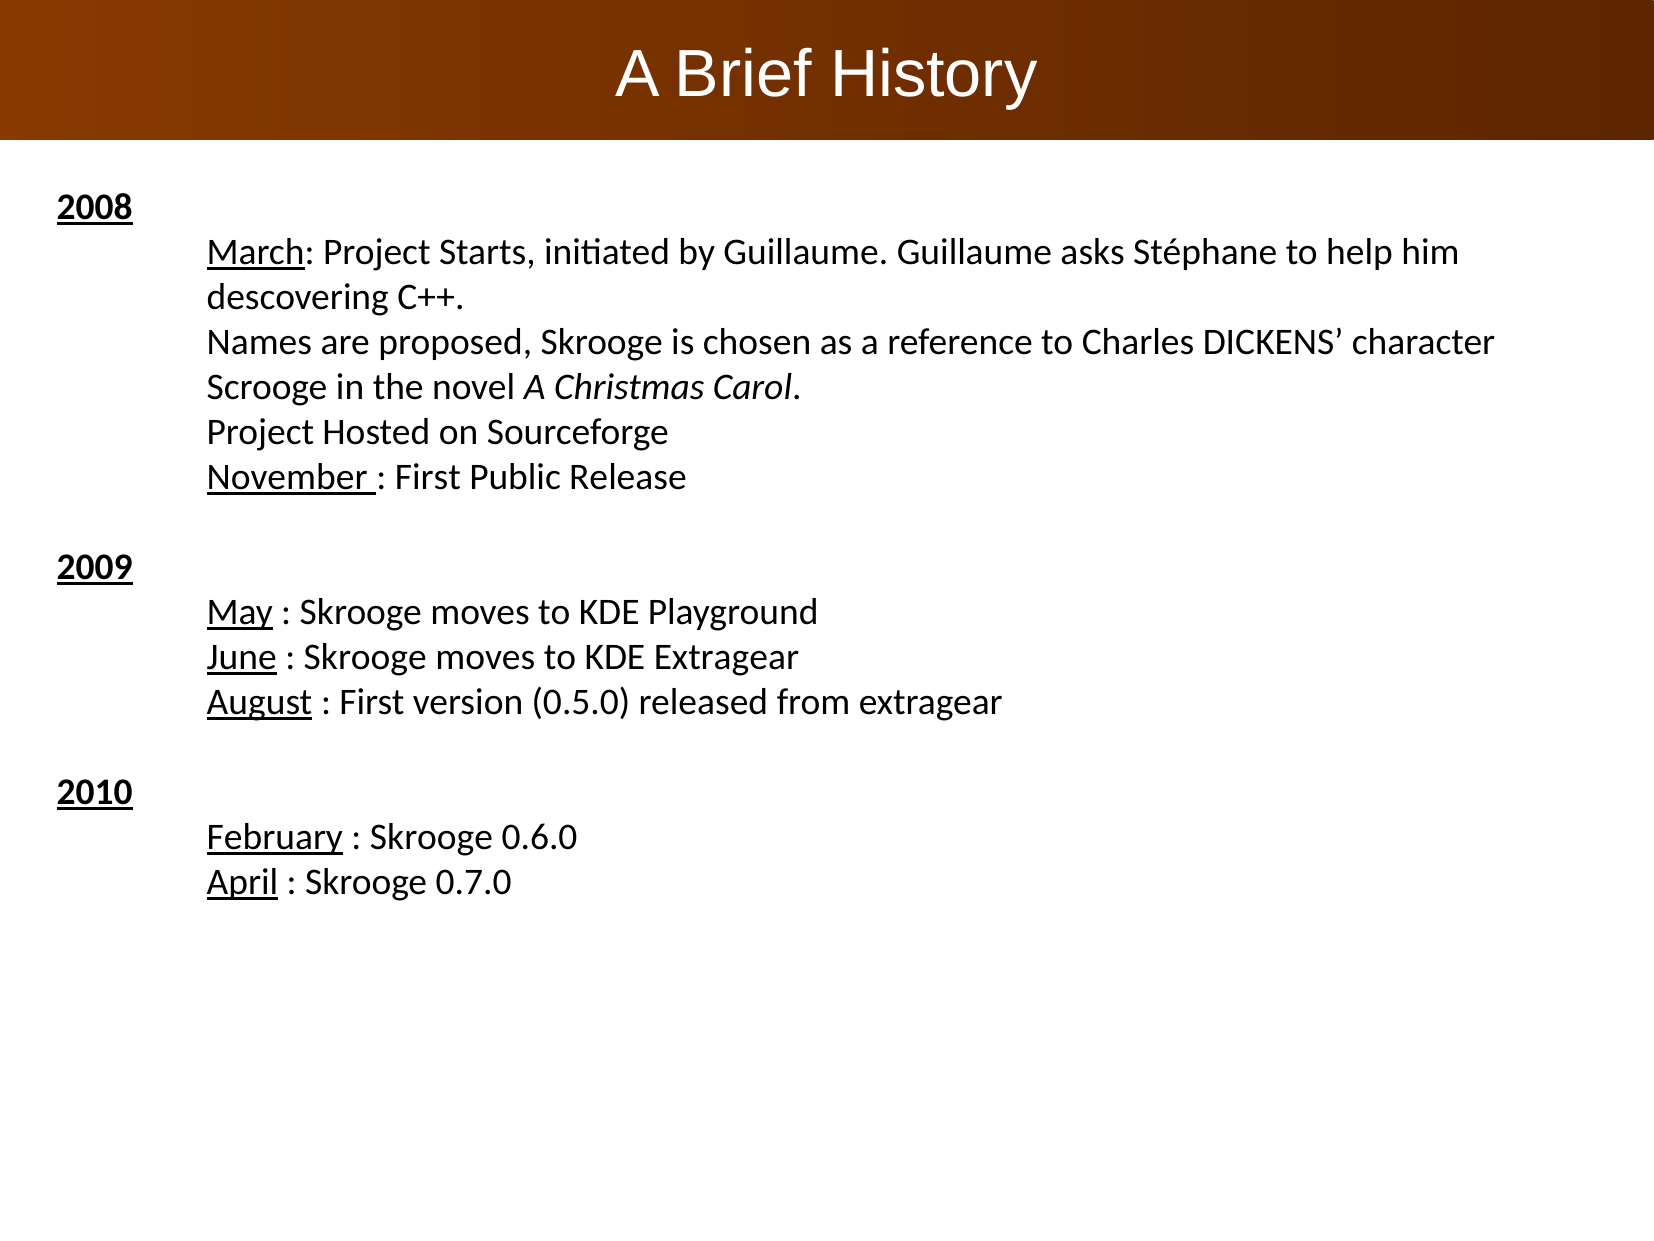

# A Brief History
2008
March: Project Starts, initiated by Guillaume. Guillaume asks Stéphane to help him descovering C++.
Names are proposed, Skrooge is chosen as a reference to Charles DICKENS’ character Scrooge in the novel A Christmas Carol.
Project Hosted on Sourceforge
November : First Public Release
2009
May : Skrooge moves to KDE Playground
June : Skrooge moves to KDE Extragear
August : First version (0.5.0) released from extragear
2010
February : Skrooge 0.6.0
April : Skrooge 0.7.0